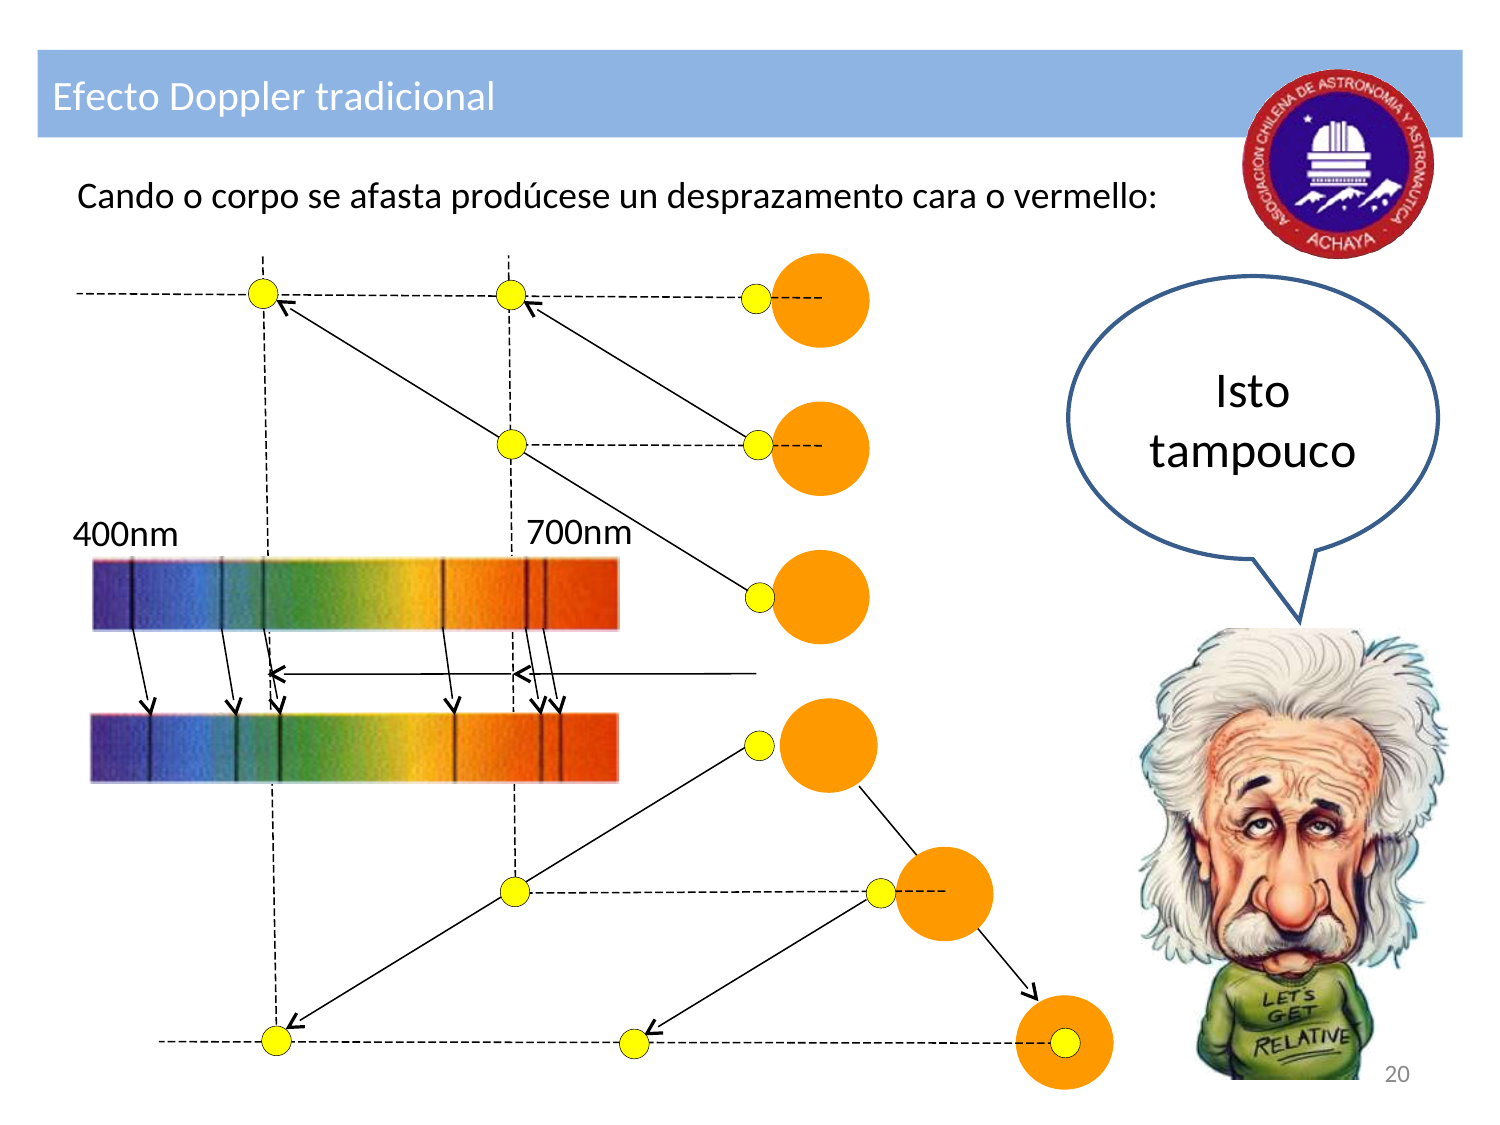

Efecto Doppler tradicional
Cando o corpo se afasta prodúcese un desprazamento cara o vermello:
Isto tampouco
700nm
400nm